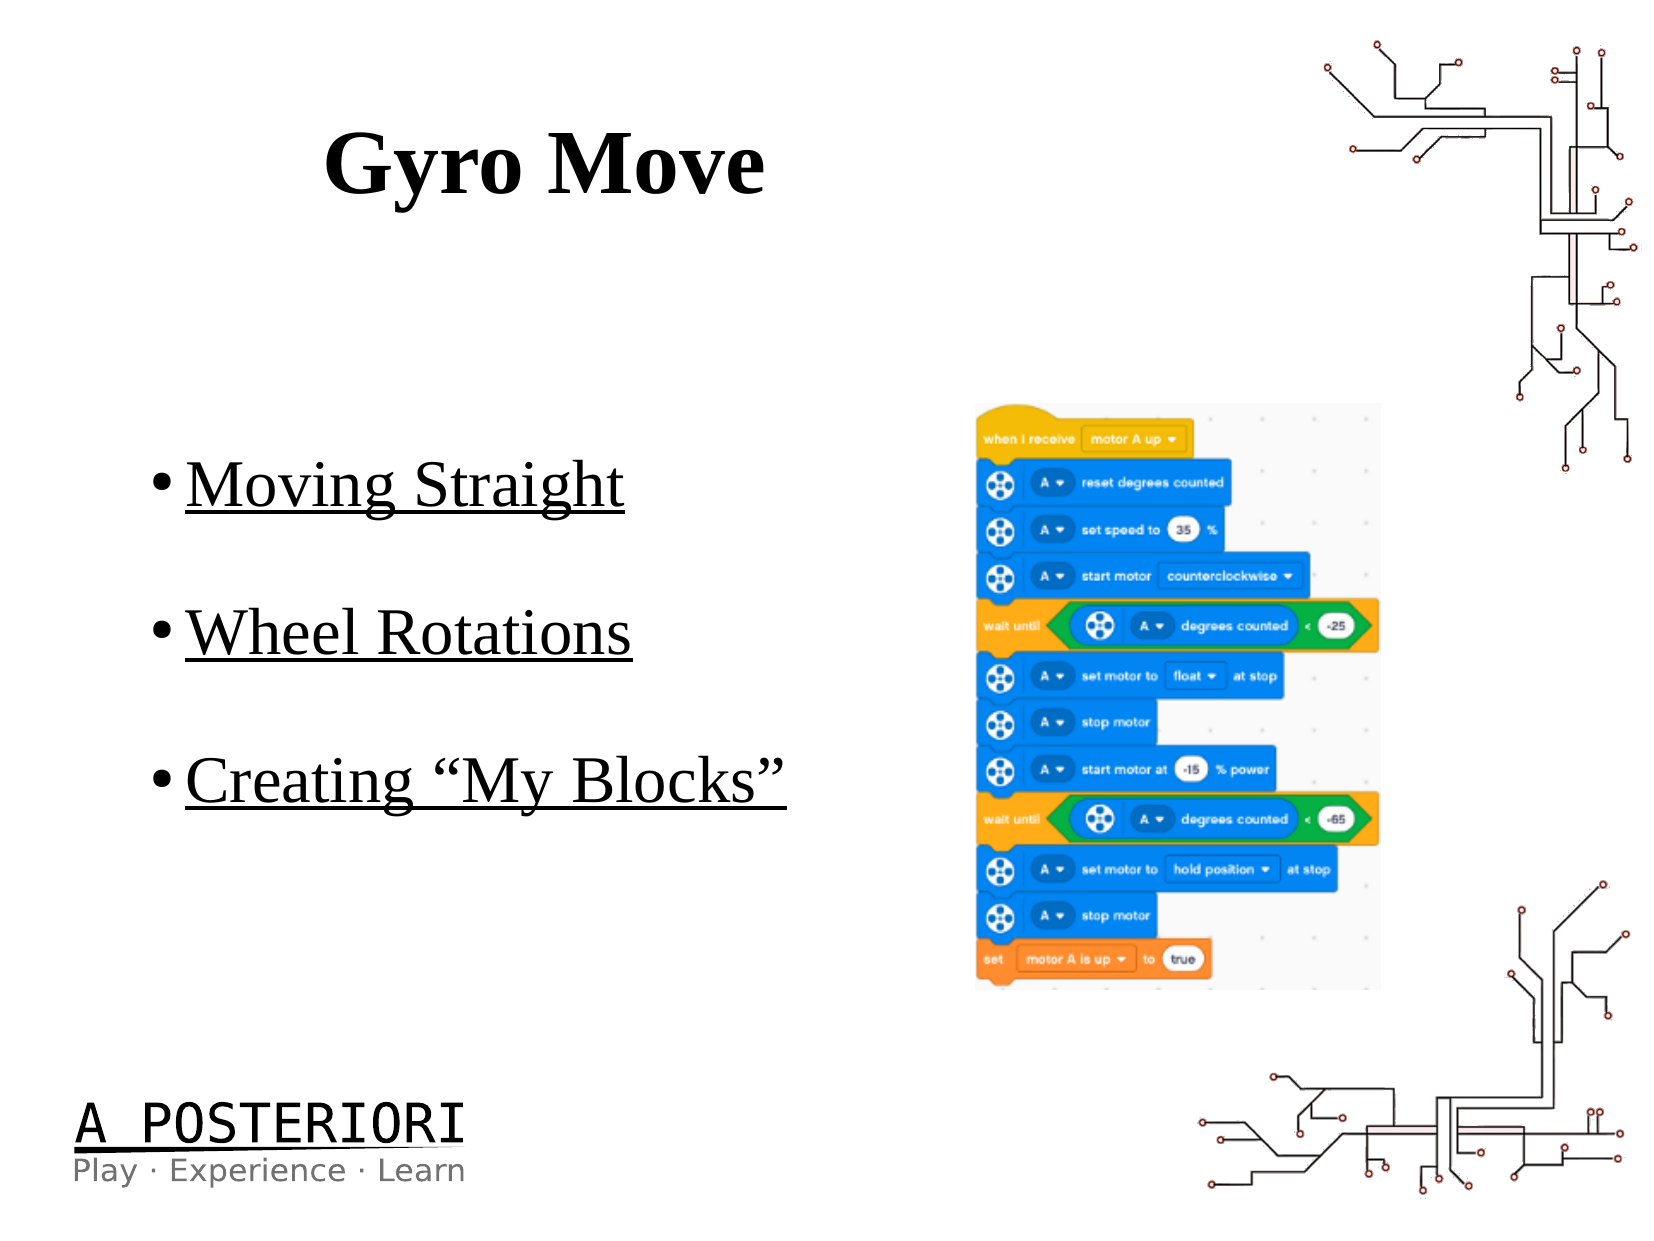

# Gyro Move
Moving Straight
Wheel Rotations
Creating “My Blocks”